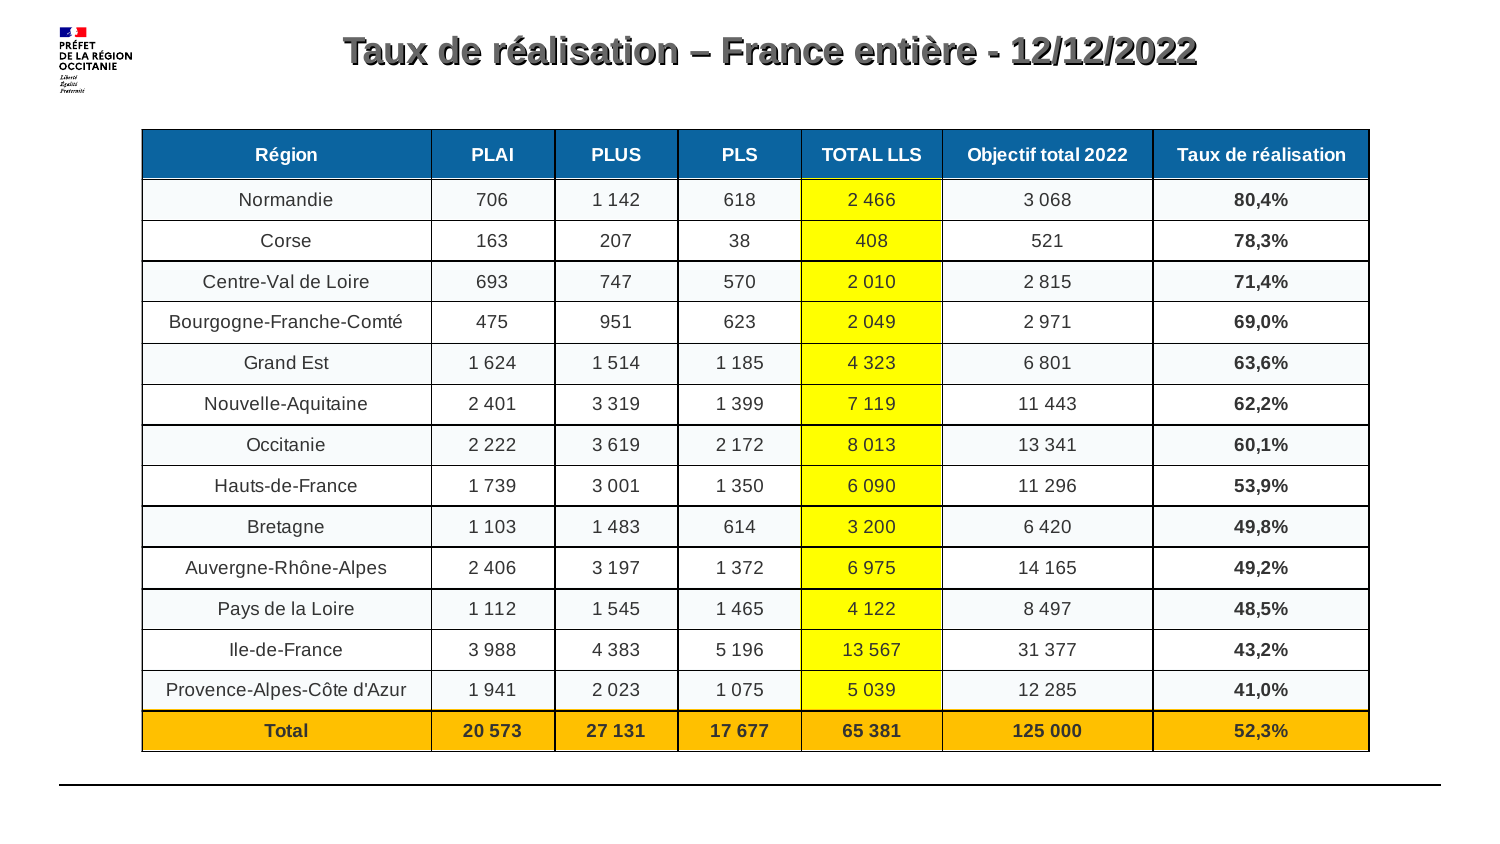

# Taux de réalisation – France entière - 12/12/2022